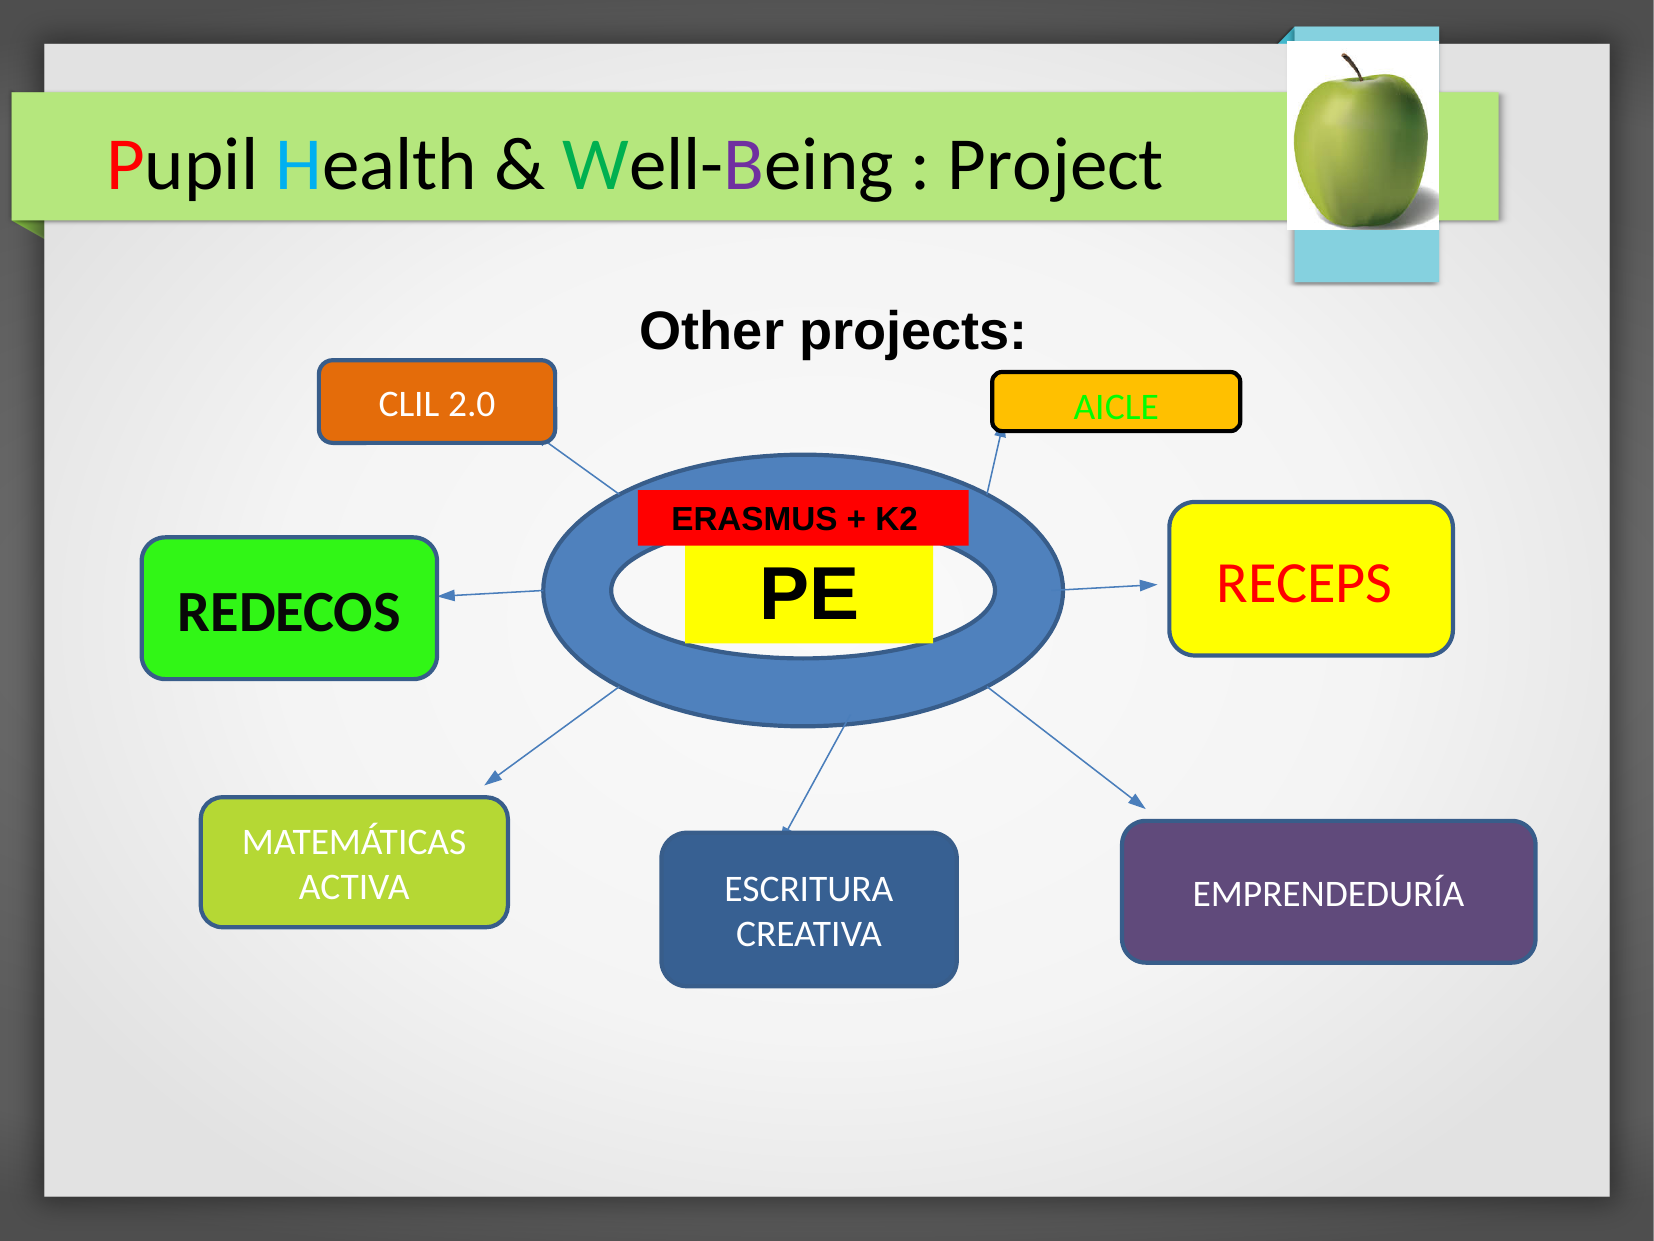

# Pupil Health & Well-Being : Project
 Other projects:
CLIL 2.0
AICLE
 ERASMUS + K2
RECEPS
REDECOS
PE
MATEMÁTICAS ACTIVA
EMPRENDEDURÍA
ESCRITURA CREATIVA